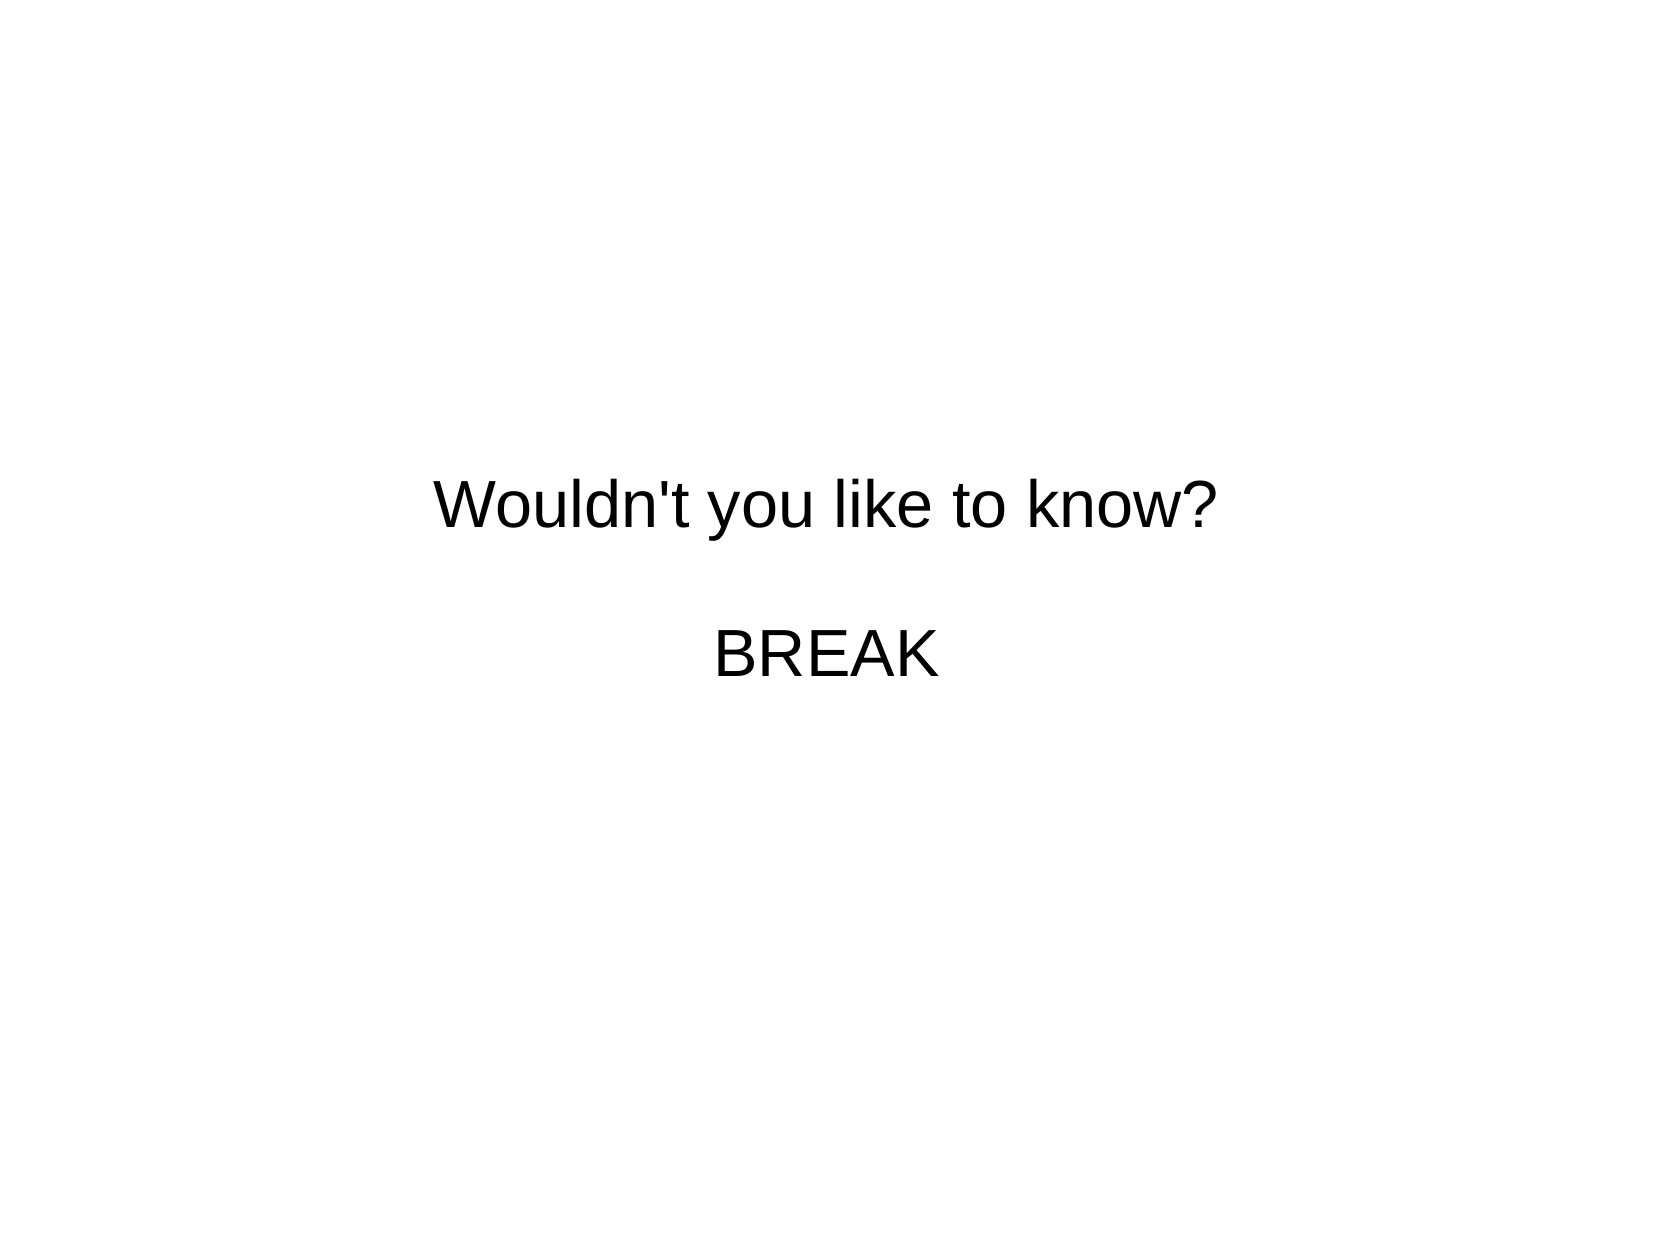

# Wouldn't you like to know?
BREAK